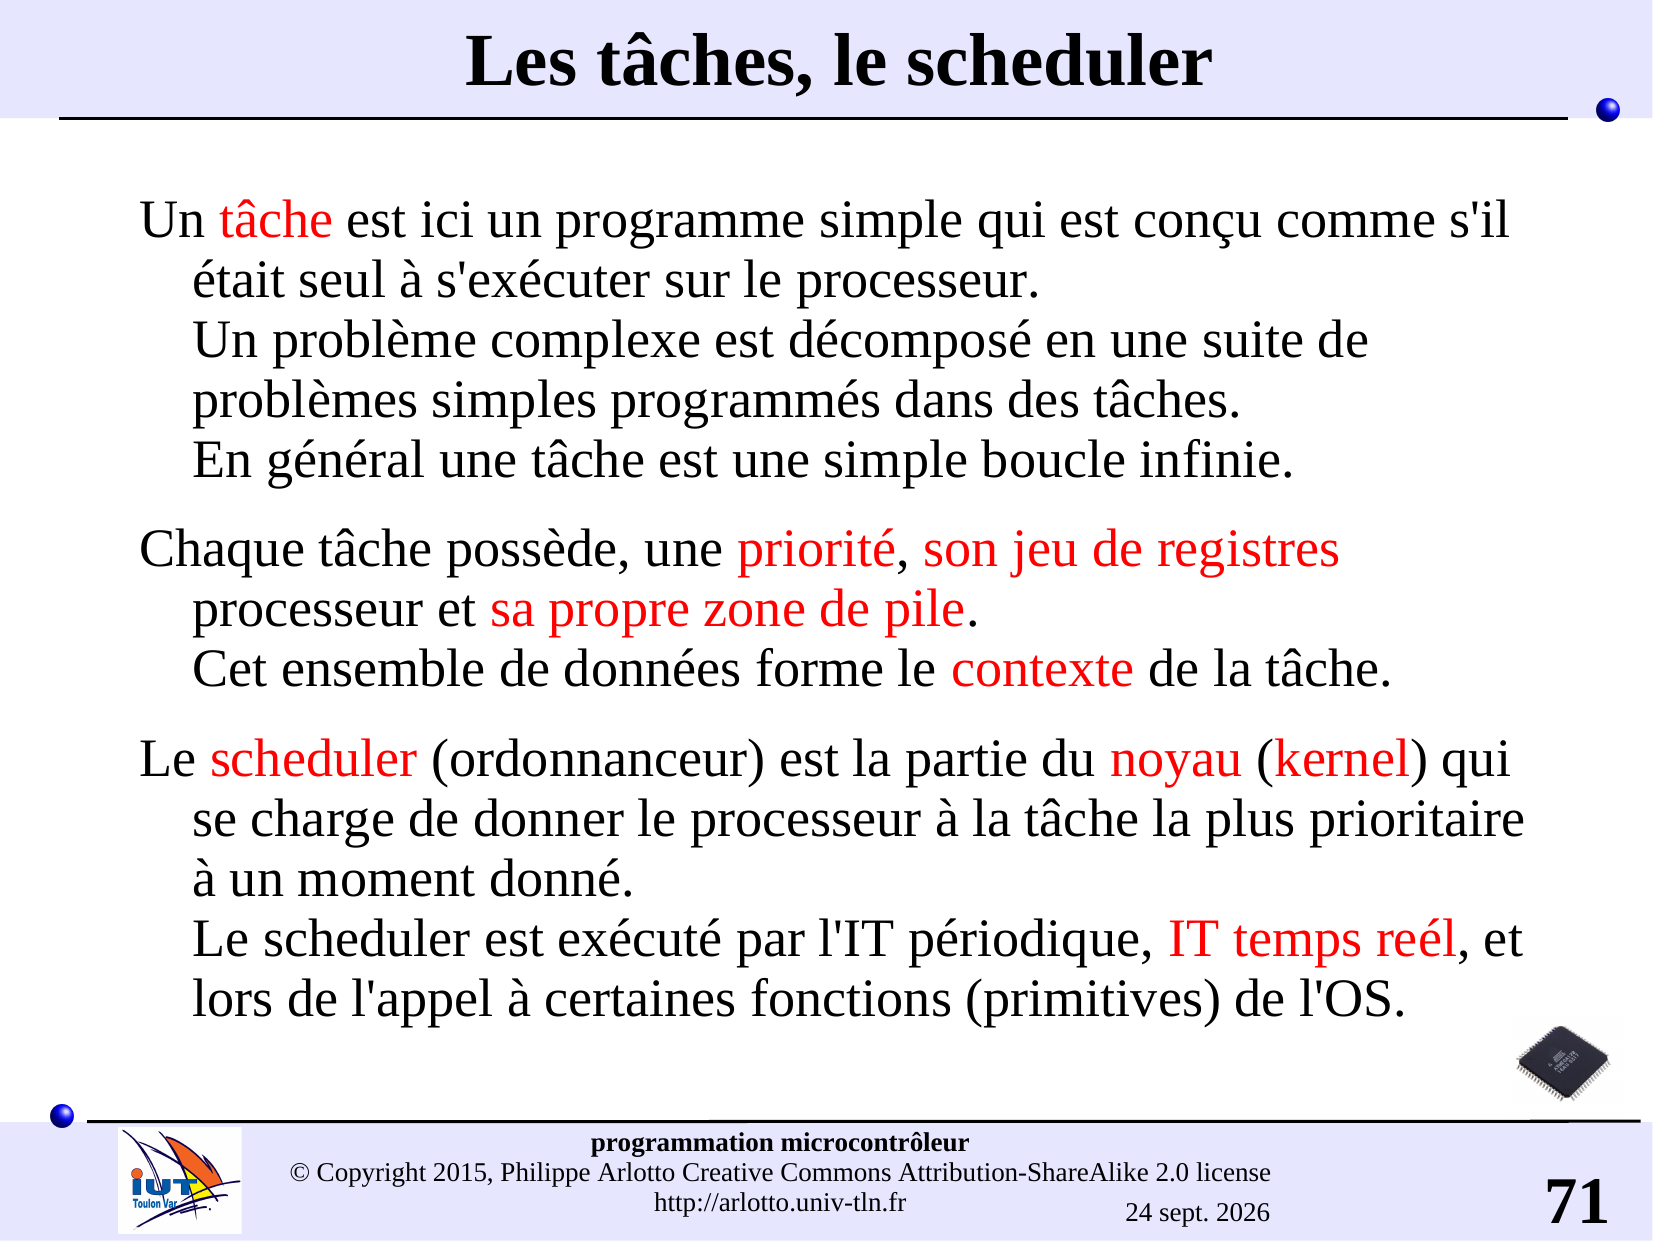

# Les tâches, le scheduler
Un tâche est ici un programme simple qui est conçu comme s'il était seul à s'exécuter sur le processeur.
Un problème complexe est décomposé en une suite de problèmes simples programmés dans des tâches.
En général une tâche est une simple boucle infinie.
Chaque tâche possède, une priorité, son jeu de registres processeur et sa propre zone de pile.
Cet ensemble de données forme le contexte de la tâche.
Le scheduler (ordonnanceur) est la partie du noyau (kernel) qui se charge de donner le processeur à la tâche la plus prioritaire à un moment donné.
Le scheduler est exécuté par l'IT périodique, IT temps reél, et lors de l'appel à certaines fonctions (primitives) de l'OS.